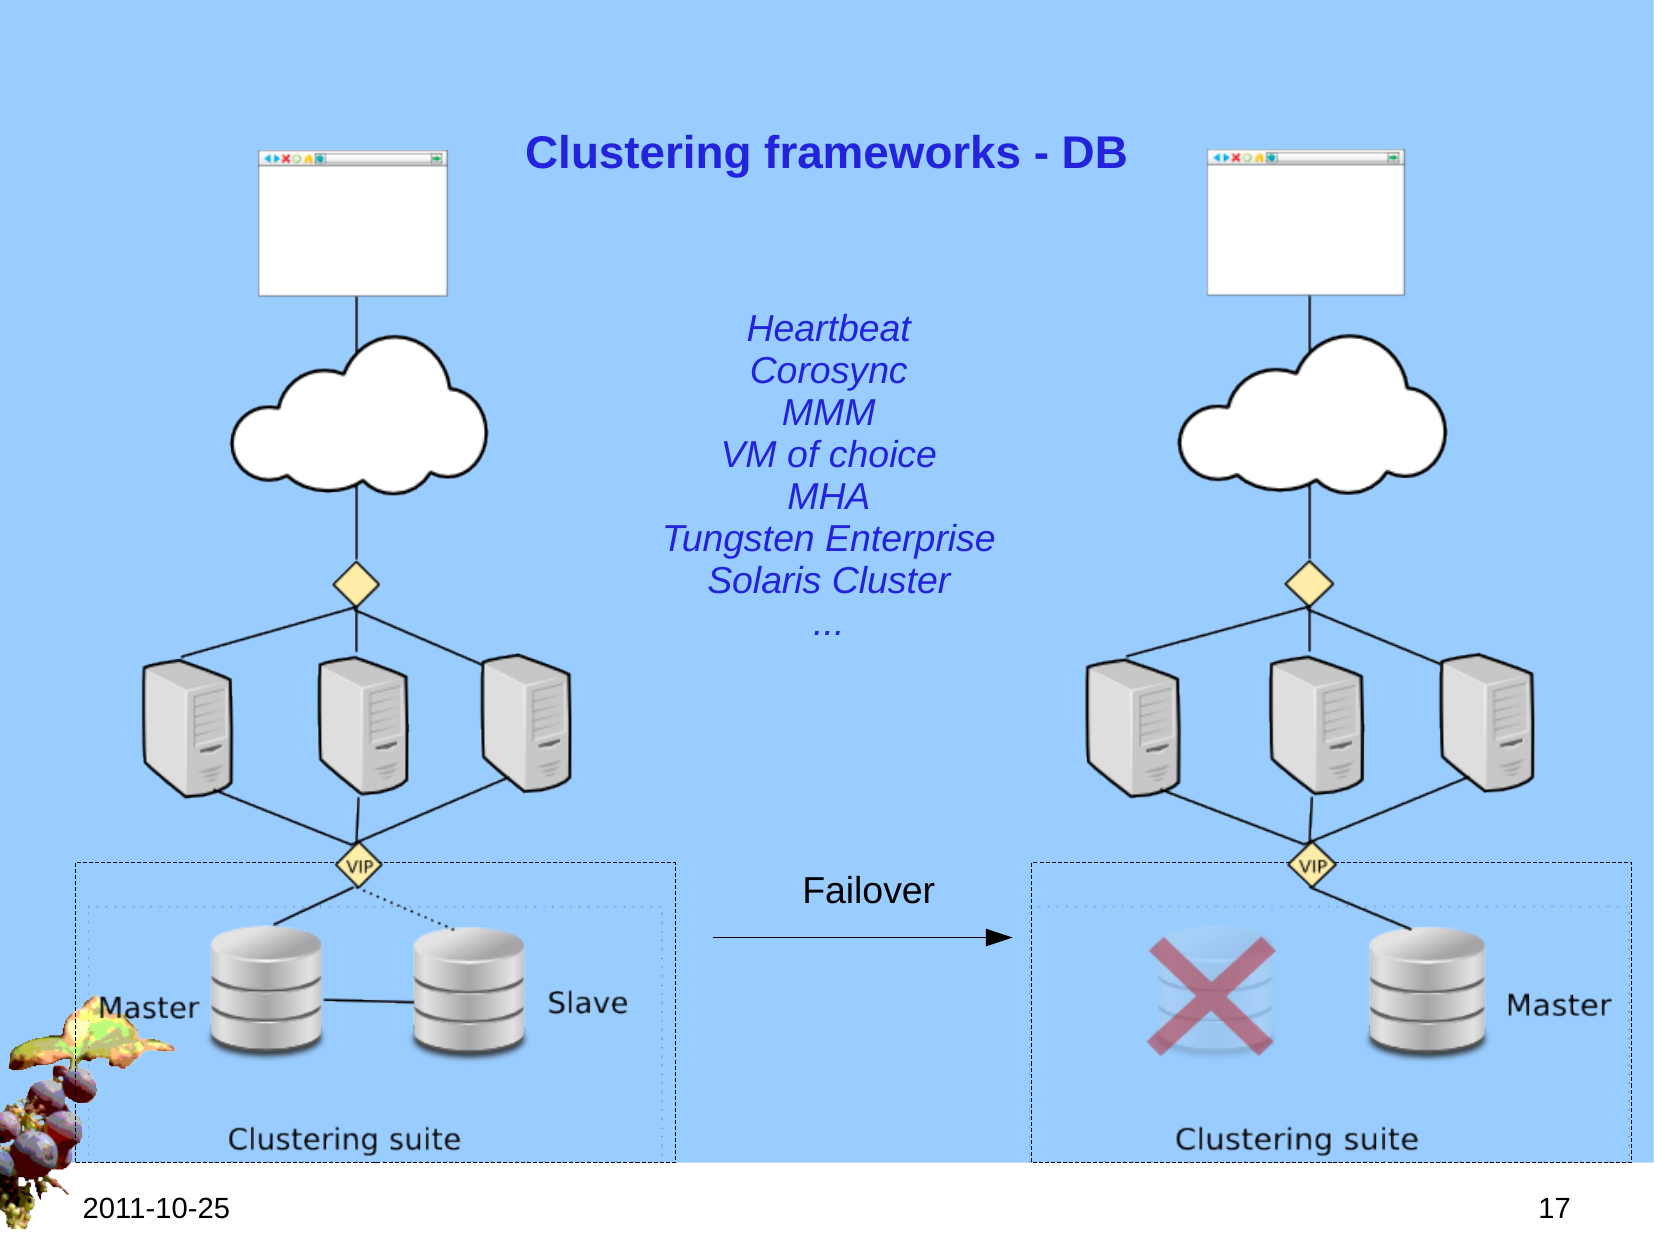

# Clustering frameworks - DB
Heartbeat
Corosync
MMM
VM of choice
MHA
Tungsten Enterprise
Solaris Cluster
...
Failover
2011-10-25
17